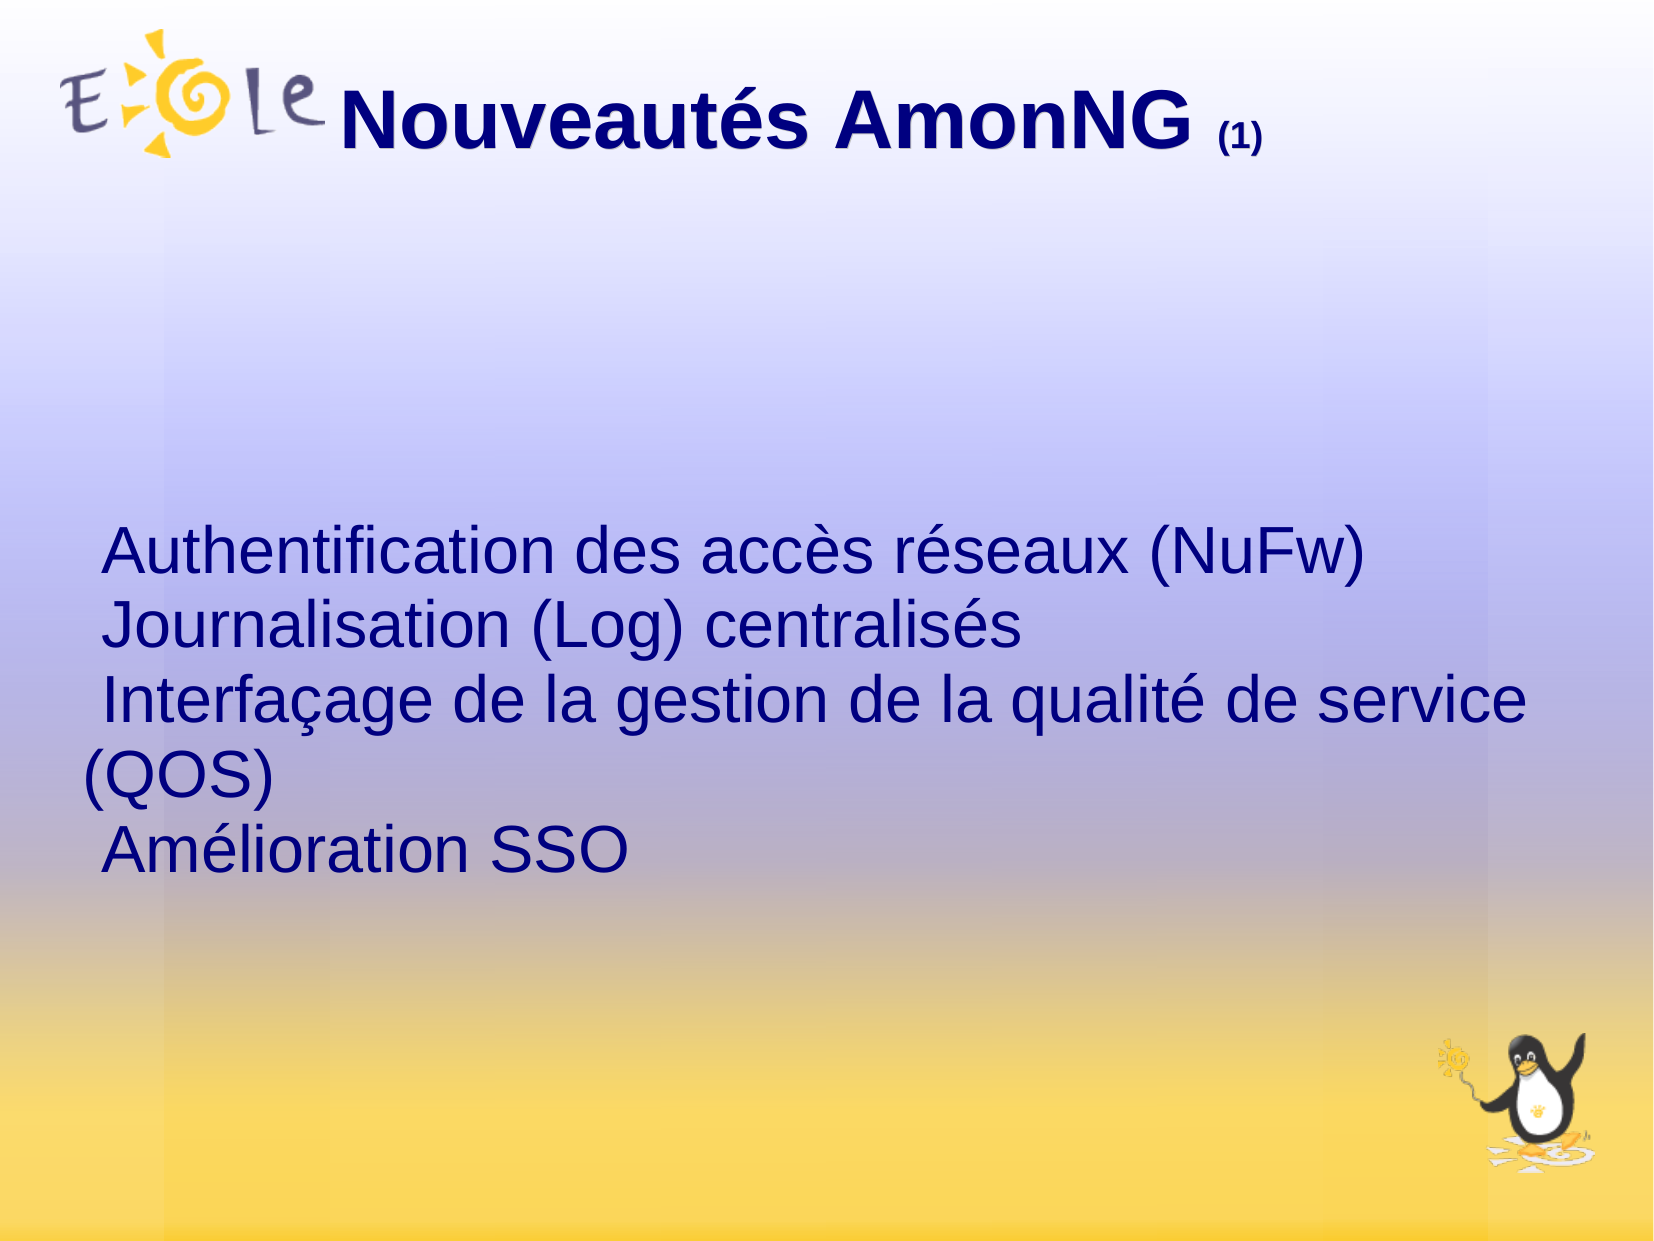

Nouveautés AmonNG (1)
# Authentification des accès réseaux (NuFw)
 Journalisation (Log) centralisés
 Interfaçage de la gestion de la qualité de service (QOS)
 Amélioration SSO